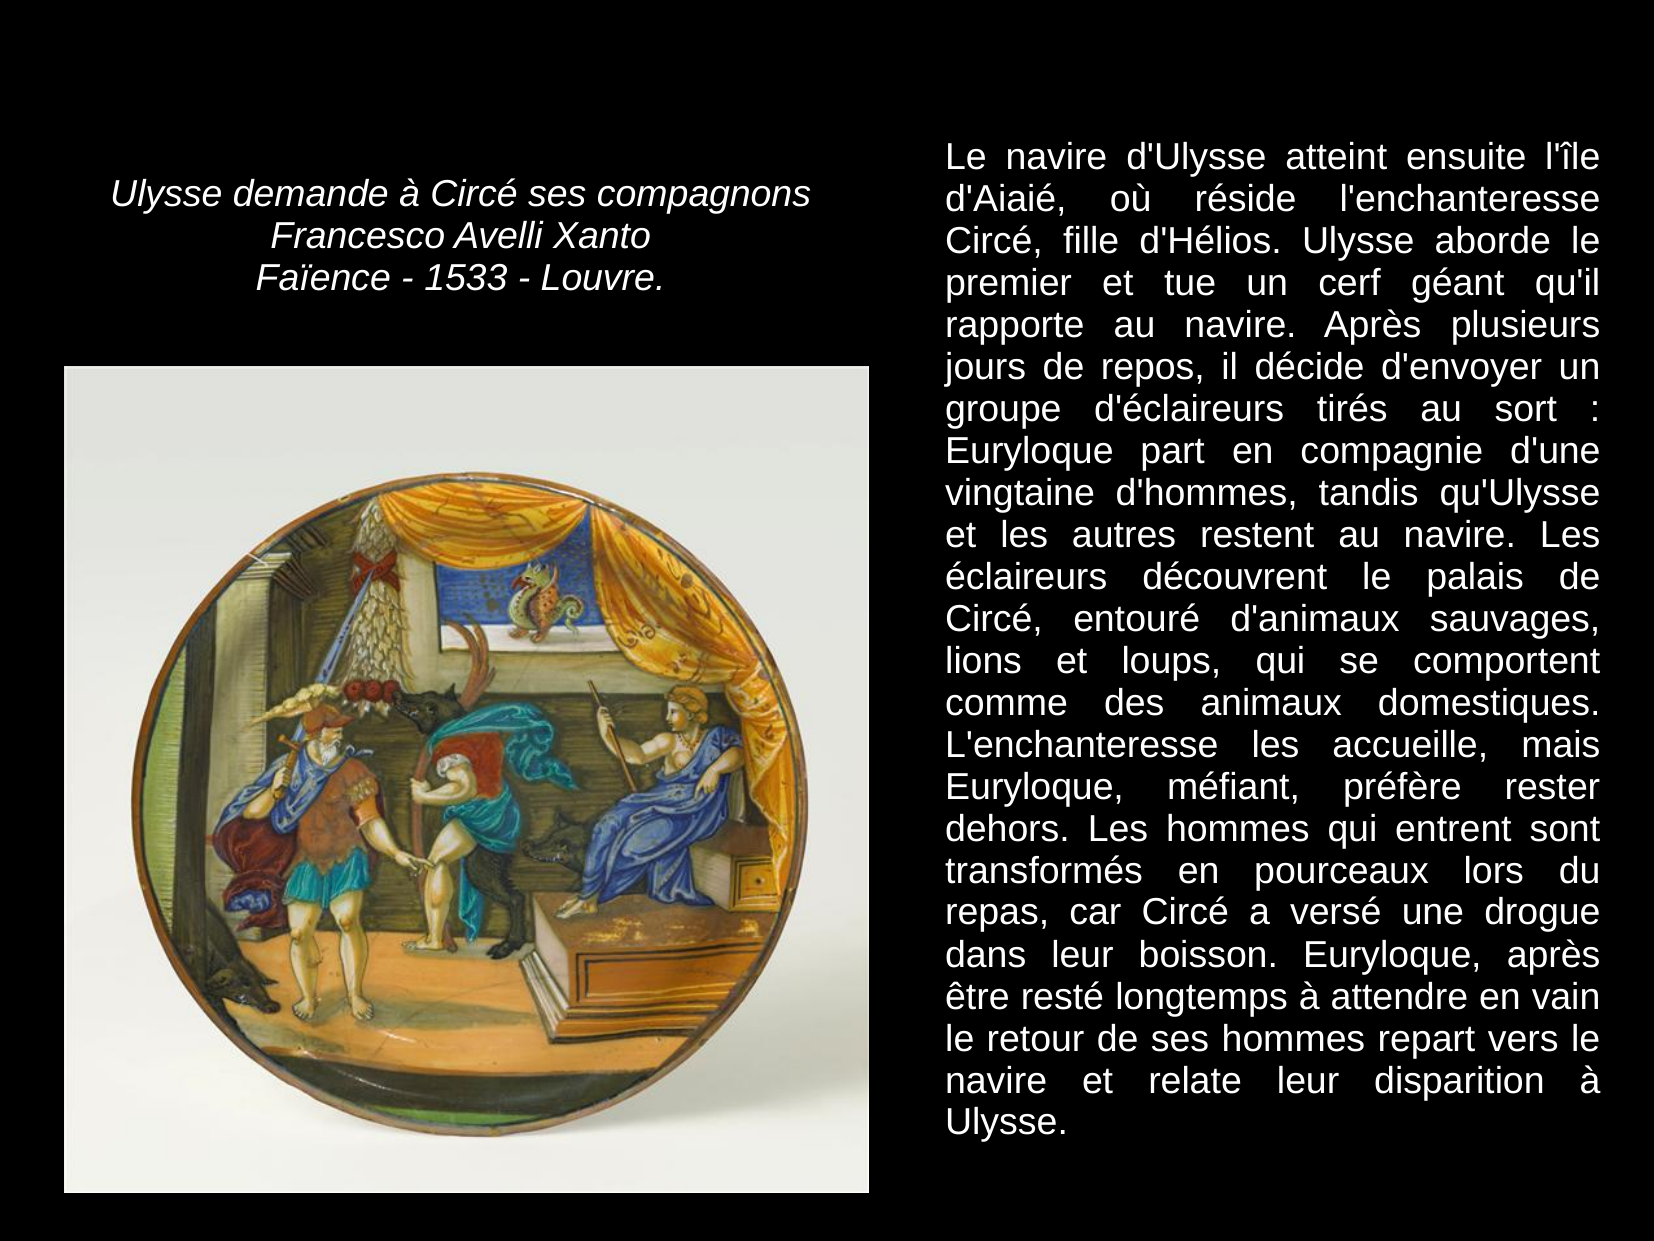

Le navire d'Ulysse atteint ensuite l'île d'Aiaié, où réside l'enchanteresse Circé, fille d'Hélios. Ulysse aborde le premier et tue un cerf géant qu'il rapporte au navire. Après plusieurs jours de repos, il décide d'envoyer un groupe d'éclaireurs tirés au sort : Euryloque part en compagnie d'une vingtaine d'hommes, tandis qu'Ulysse et les autres restent au navire. Les éclaireurs découvrent le palais de Circé, entouré d'animaux sauvages, lions et loups, qui se comportent comme des animaux domestiques. L'enchanteresse les accueille, mais Euryloque, méfiant, préfère rester dehors. Les hommes qui entrent sont transformés en pourceaux lors du repas, car Circé a versé une drogue dans leur boisson. Euryloque, après être resté longtemps à attendre en vain le retour de ses hommes repart vers le navire et relate leur disparition à Ulysse.
# Ulysse demande à Circé ses compagnons Francesco Avelli Xanto Faïence - 1533 - Louvre.